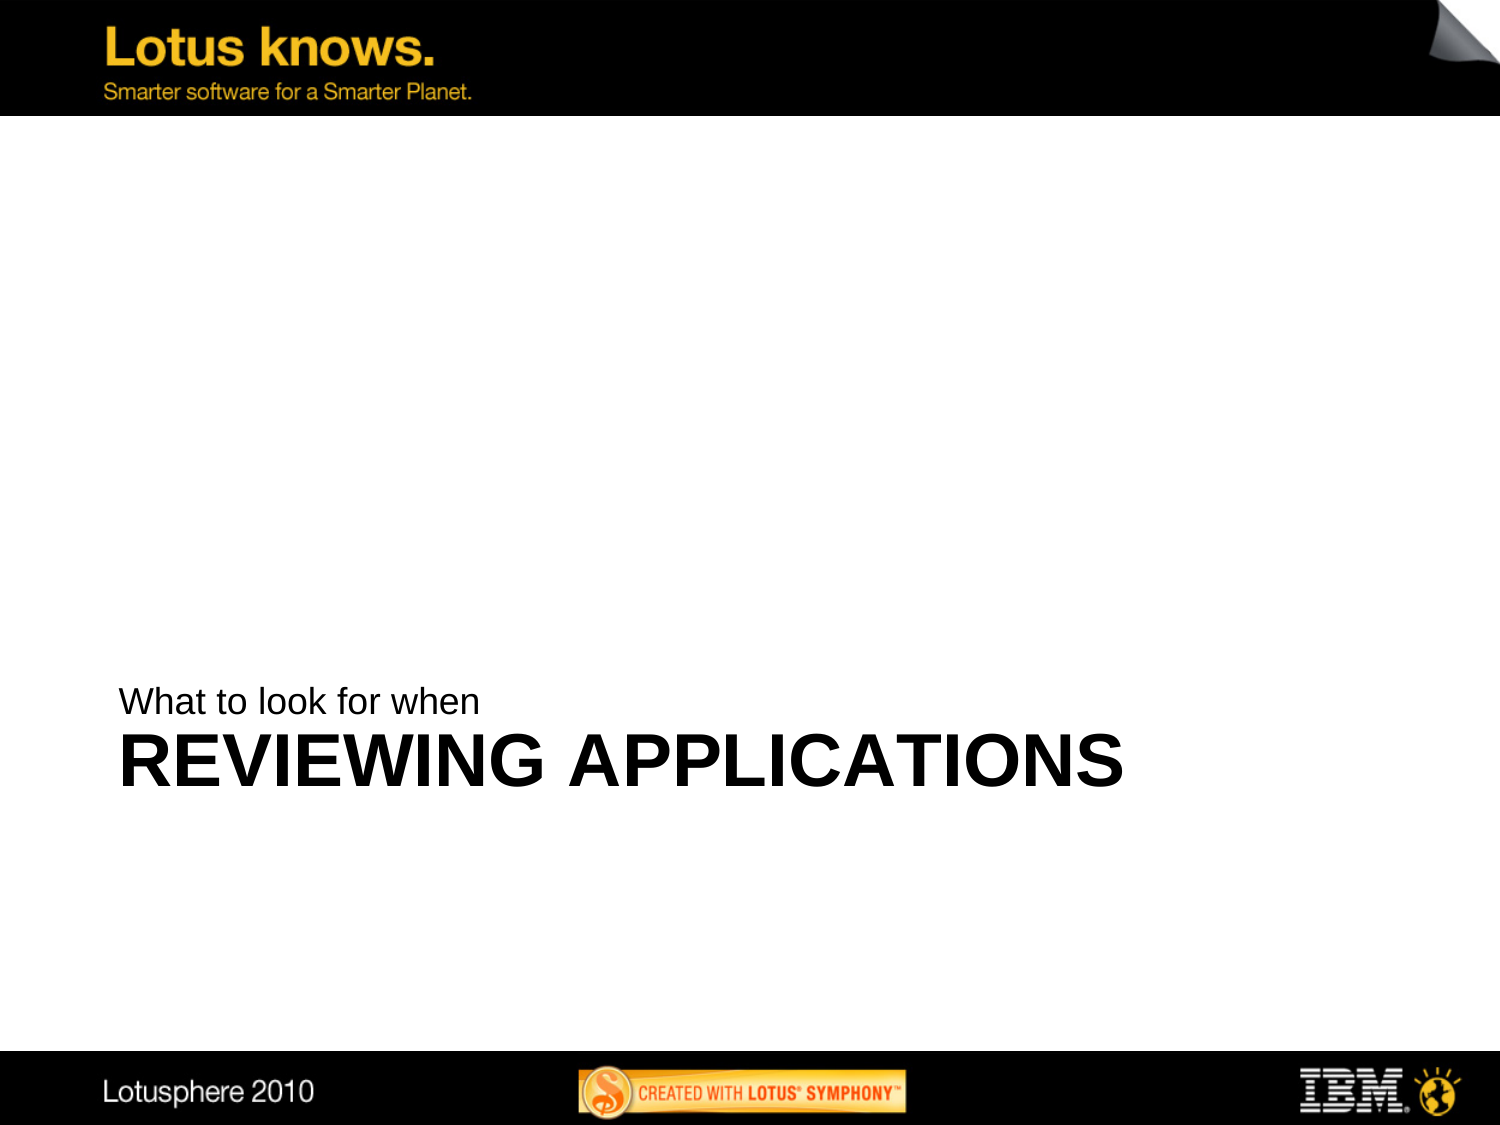

What to look for when
# REVIEWING APPLICATIONS